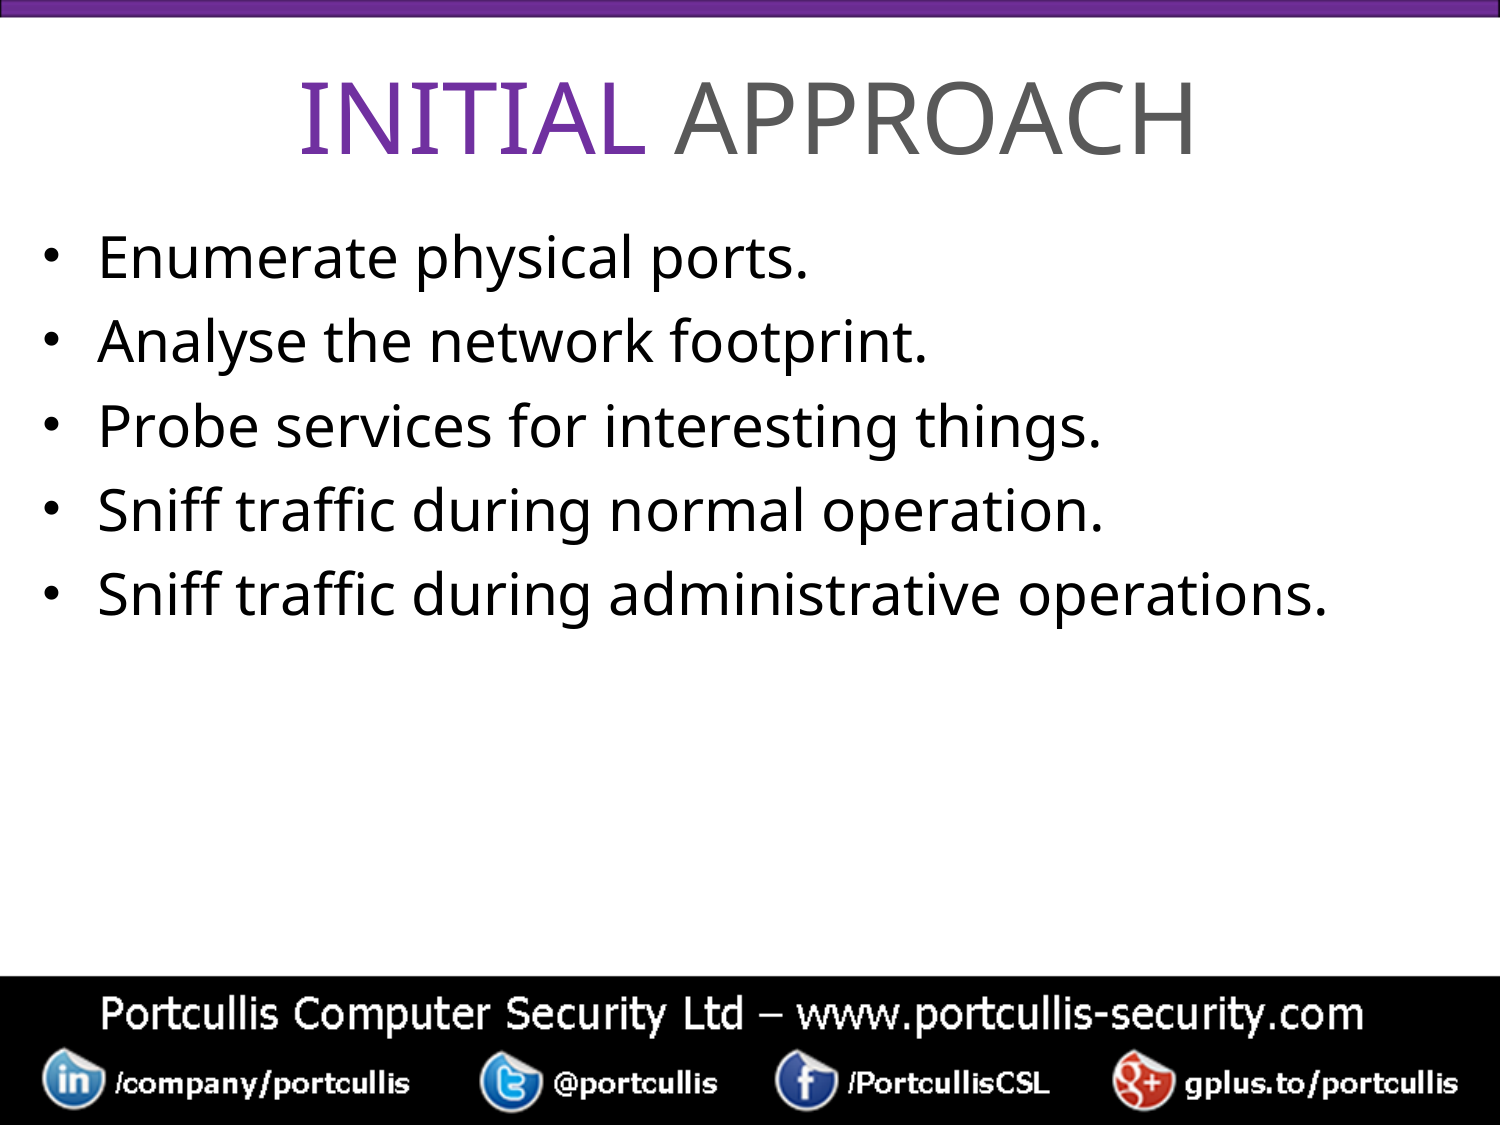

# INITIAL APPROACH
Enumerate physical ports.
Analyse the network footprint.
Probe services for interesting things.
Sniff traffic during normal operation.
Sniff traffic during administrative operations.